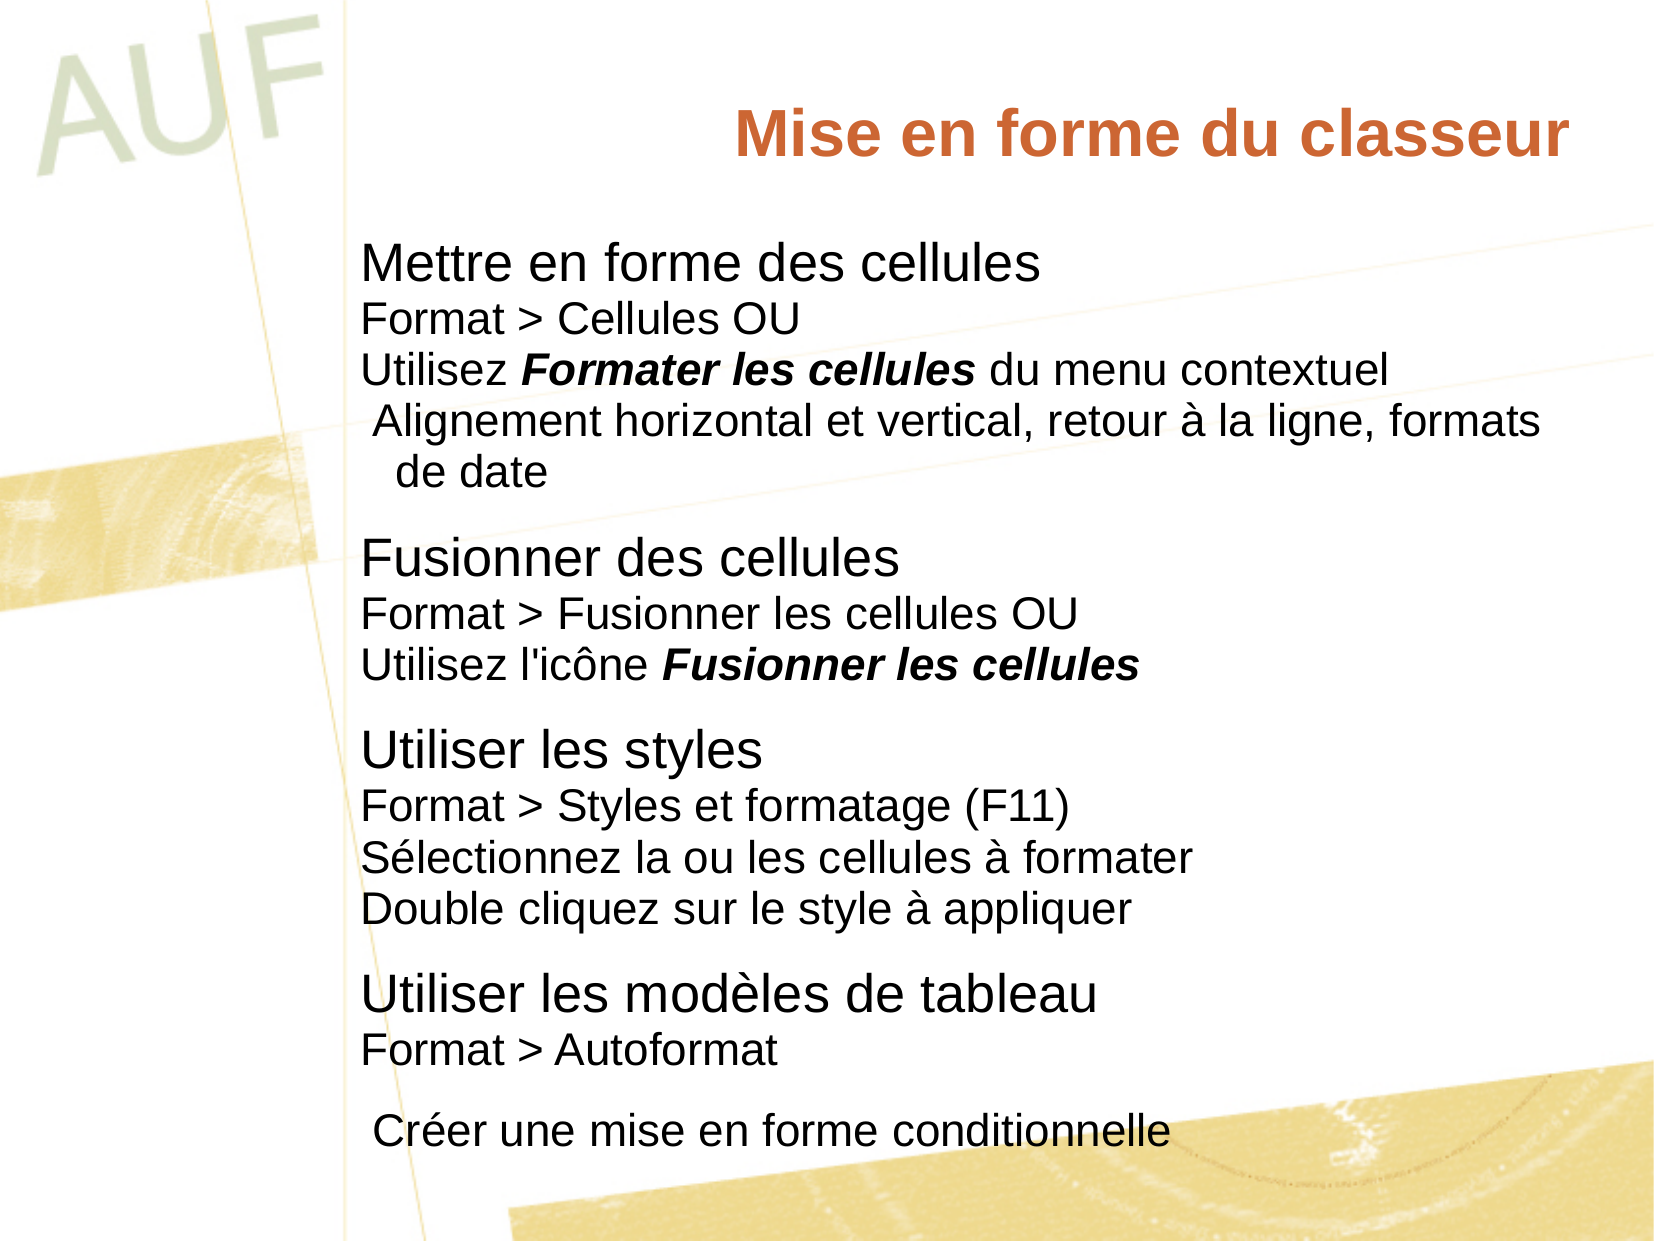

# Mise en forme du classeur
Mettre en forme des cellules
Format > Cellules OU
Utilisez Formater les cellules du menu contextuel
 Alignement horizontal et vertical, retour à la ligne, formats de date
Fusionner des cellules
Format > Fusionner les cellules OU
Utilisez l'icône Fusionner les cellules
Utiliser les styles
Format > Styles et formatage (F11)
Sélectionnez la ou les cellules à formater
Double cliquez sur le style à appliquer
Utiliser les modèles de tableau
Format > Autoformat
 Créer une mise en forme conditionnelle